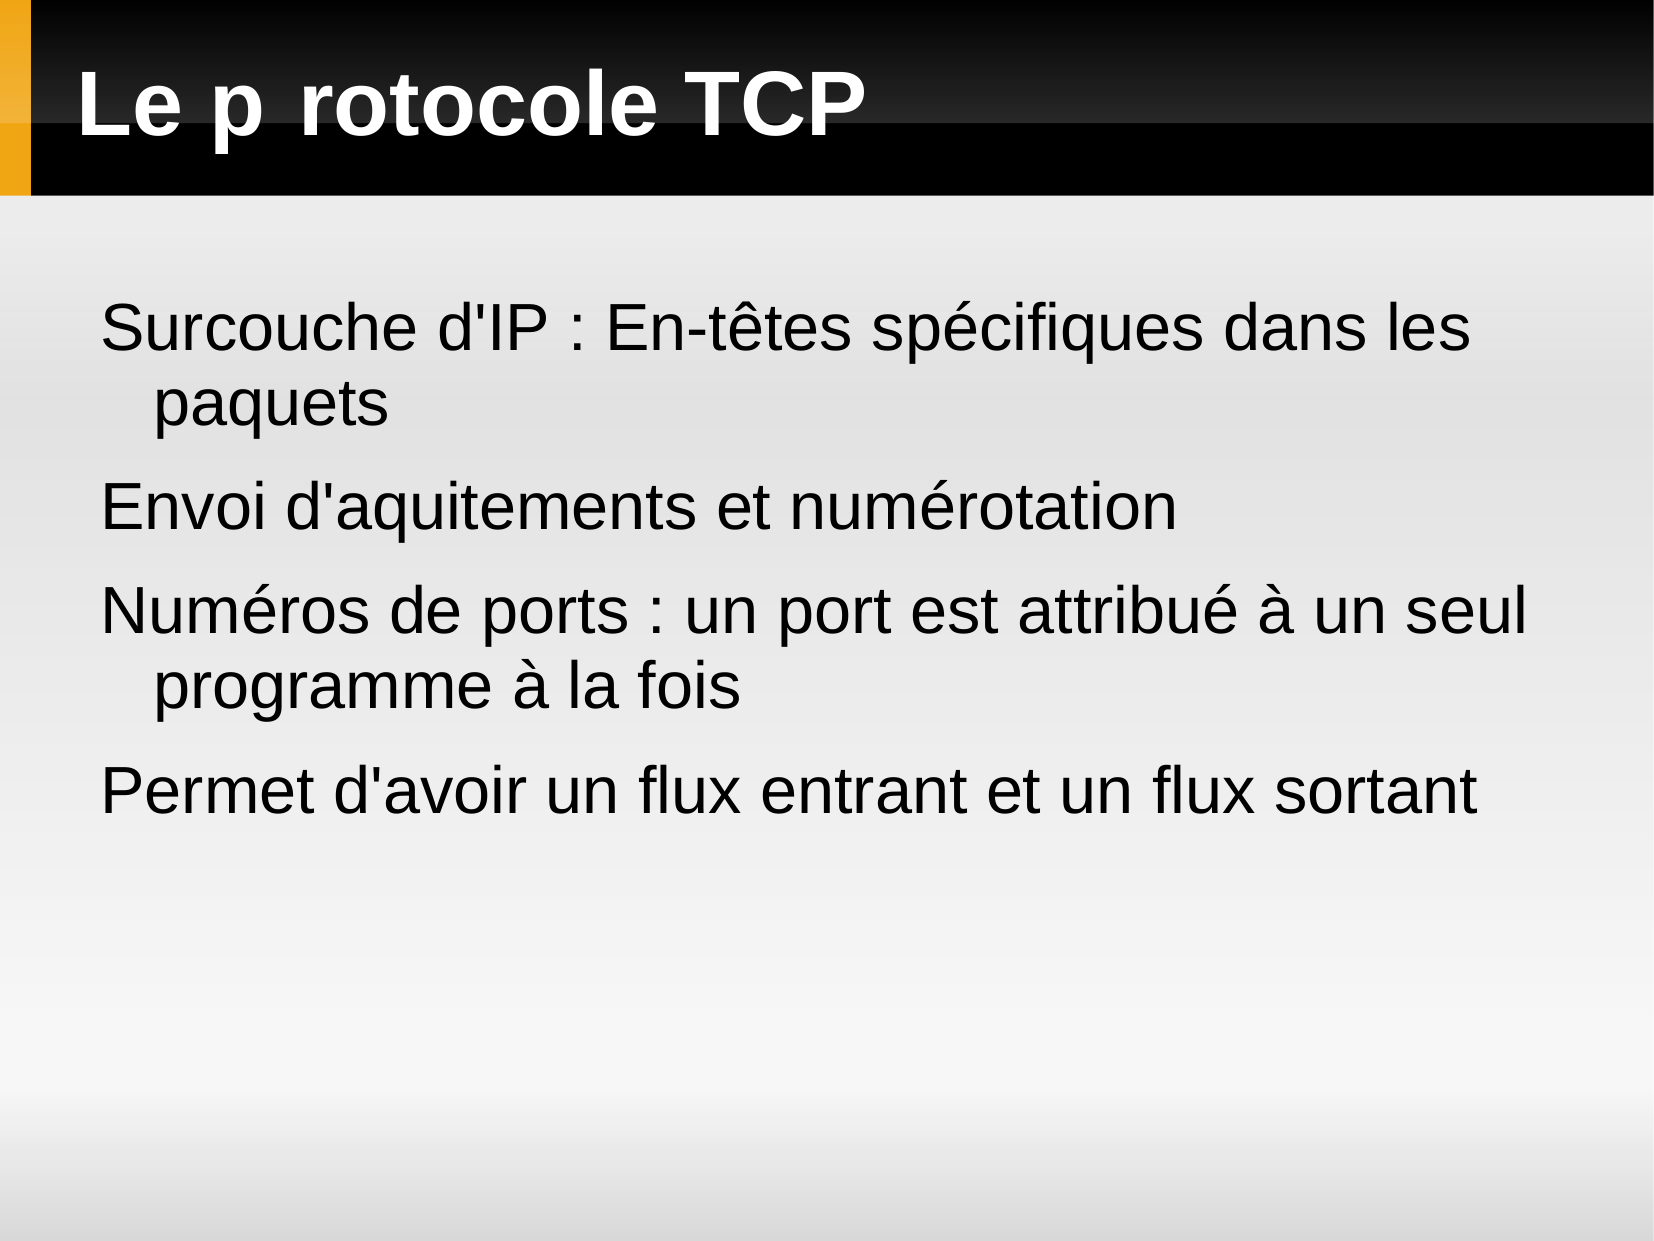

# Le p	rotocole TCP
Surcouche d'IP : En-têtes spécifiques dans les paquets
Envoi d'aquitements et numérotation
Numéros de ports : un port est attribué à un seul programme à la fois
Permet d'avoir un flux entrant et un flux sortant